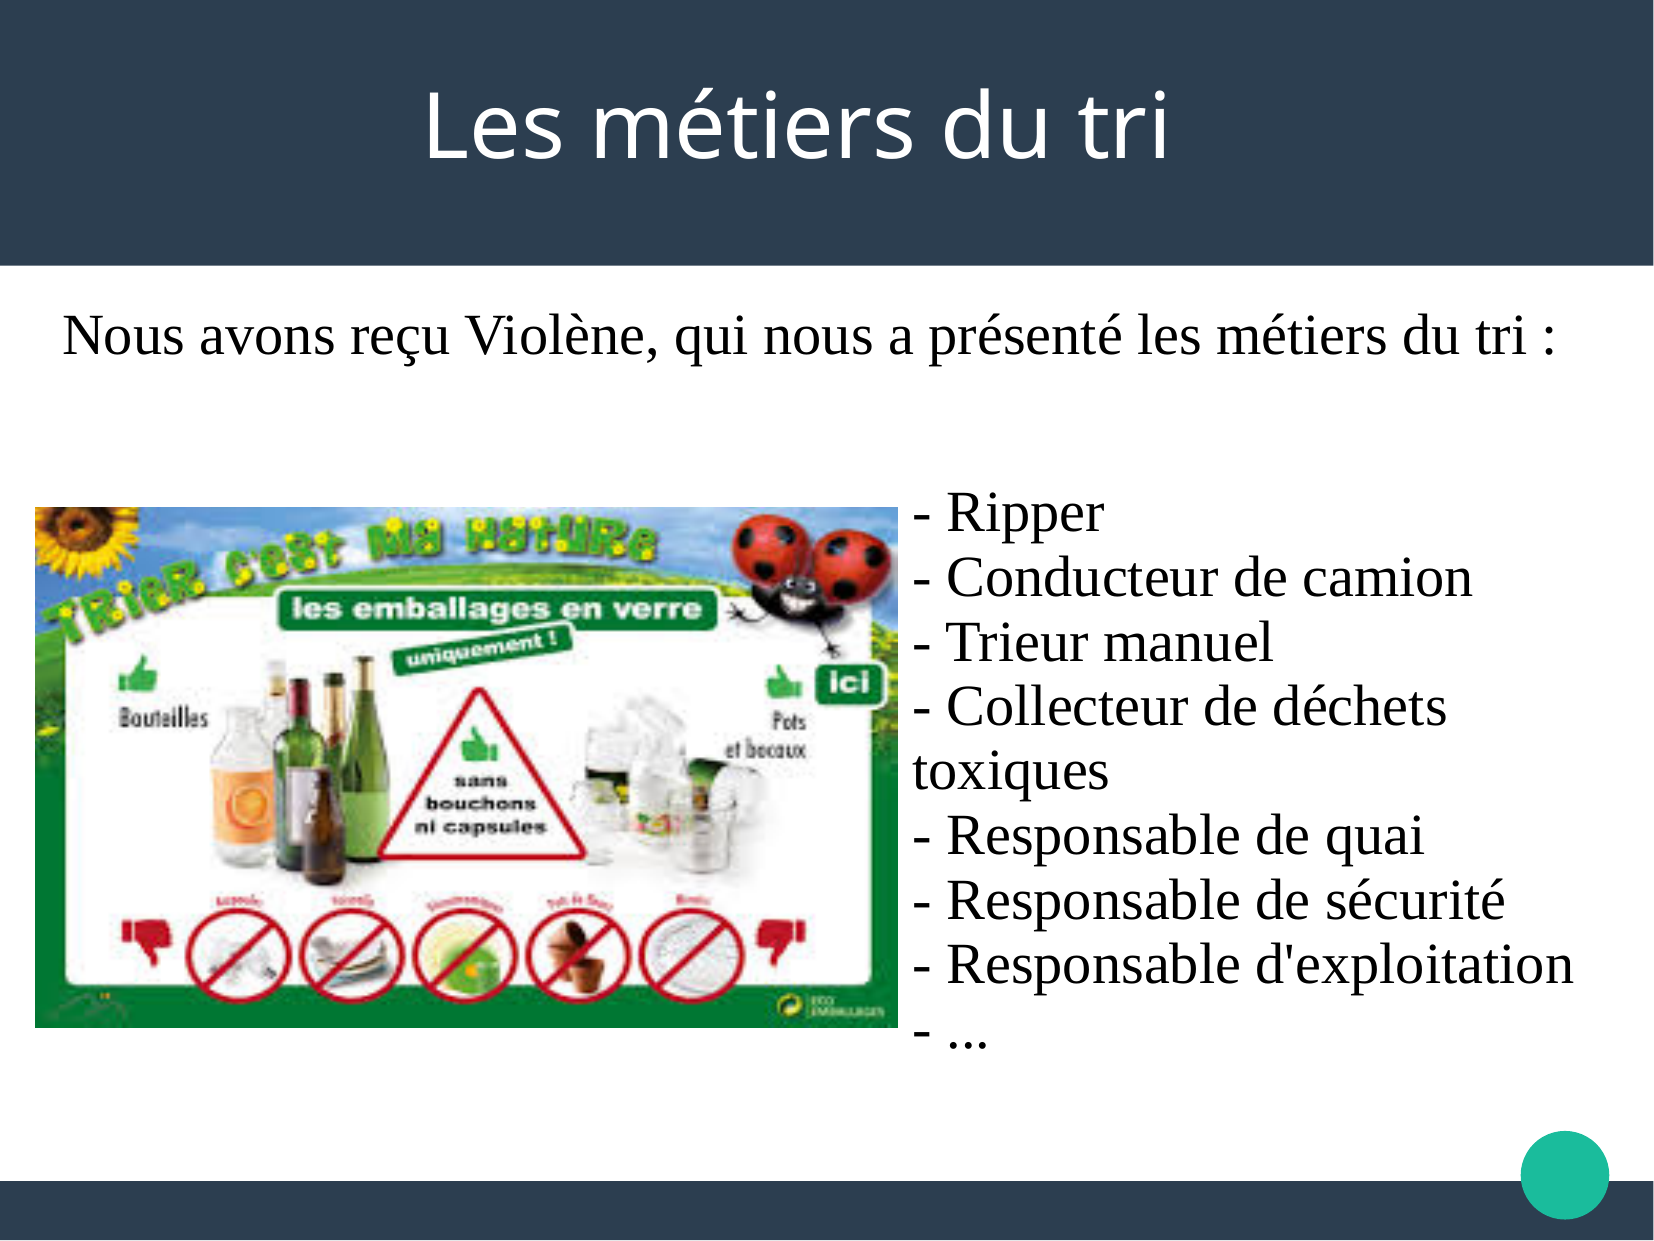

Les métiers du tri
Nous avons reçu Violène, qui nous a présenté les métiers du tri :
- Ripper
- Conducteur de camion
- Trieur manuel
- Collecteur de déchets toxiques
- Responsable de quai
- Responsable de sécurité
- Responsable d'exploitation
- ...